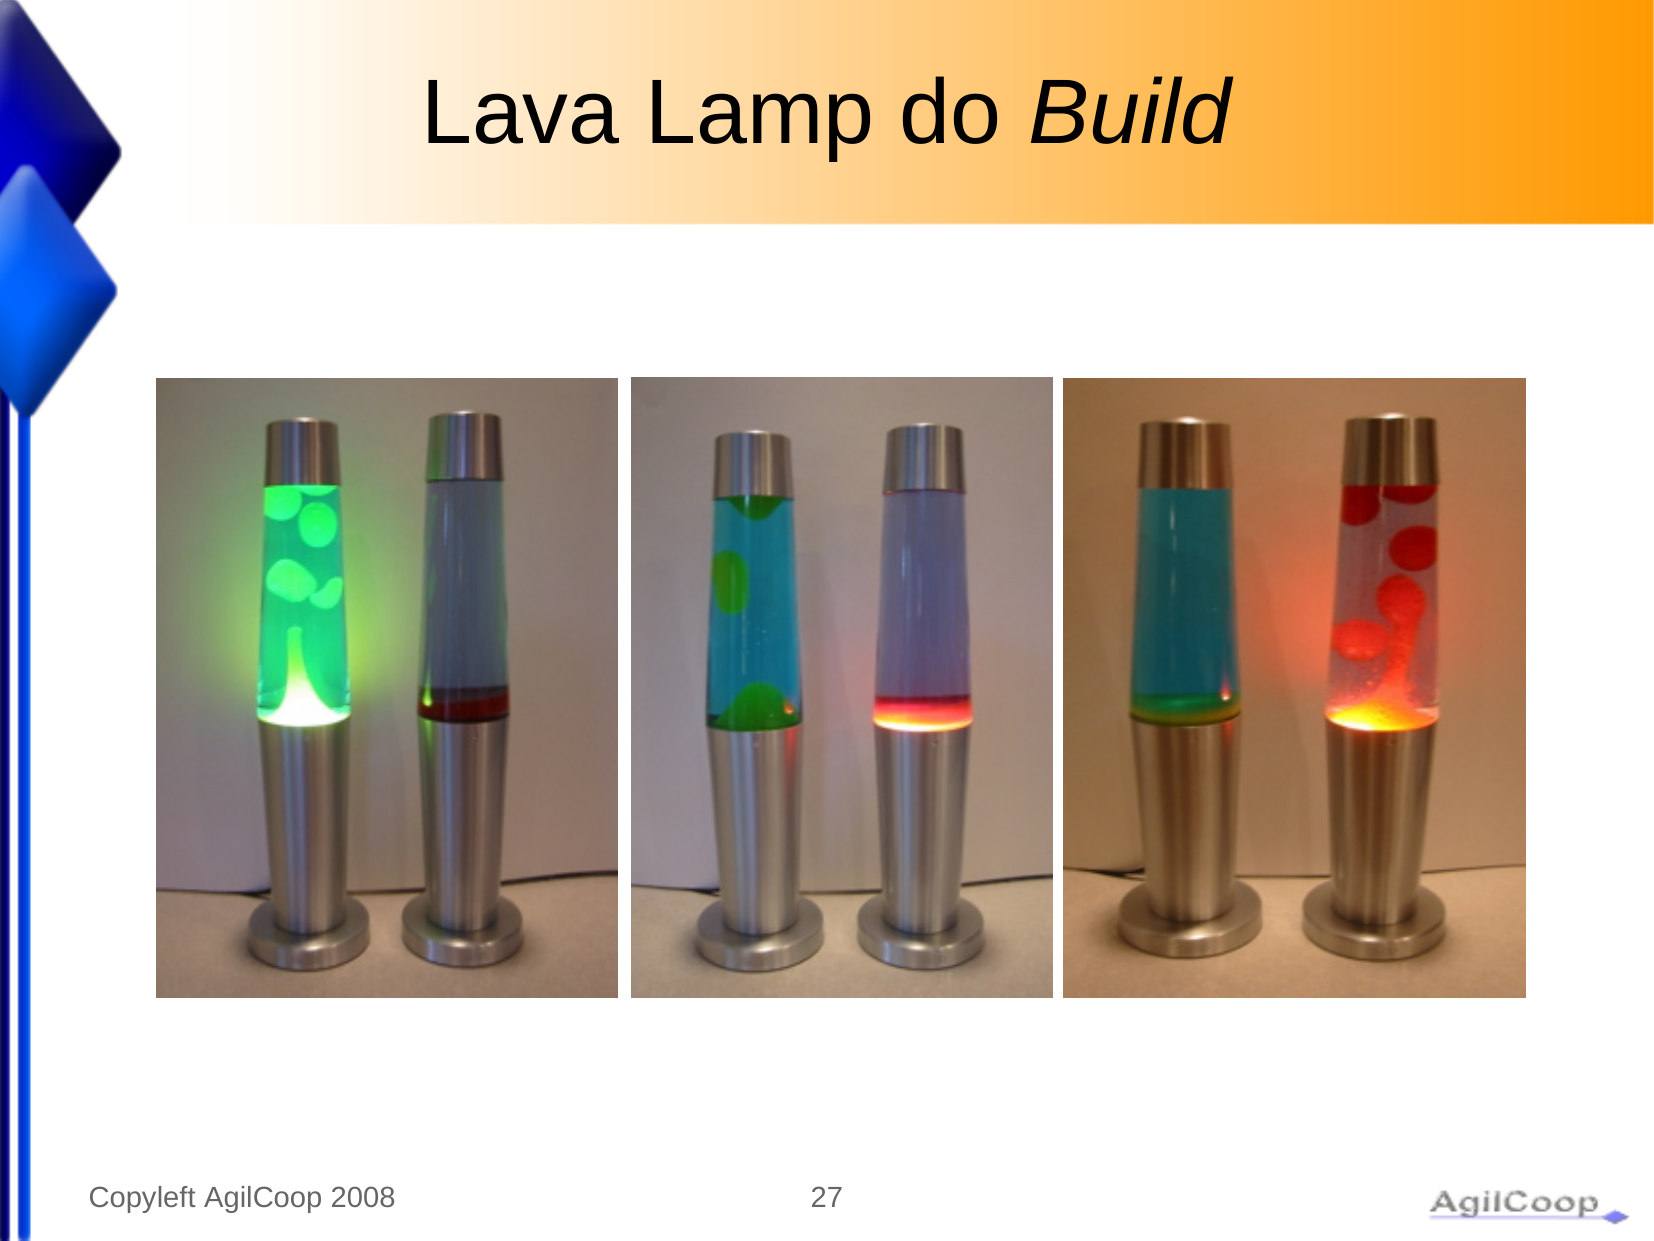

# Lava Lamp do Build
Copyleft AgilCoop 2008
27